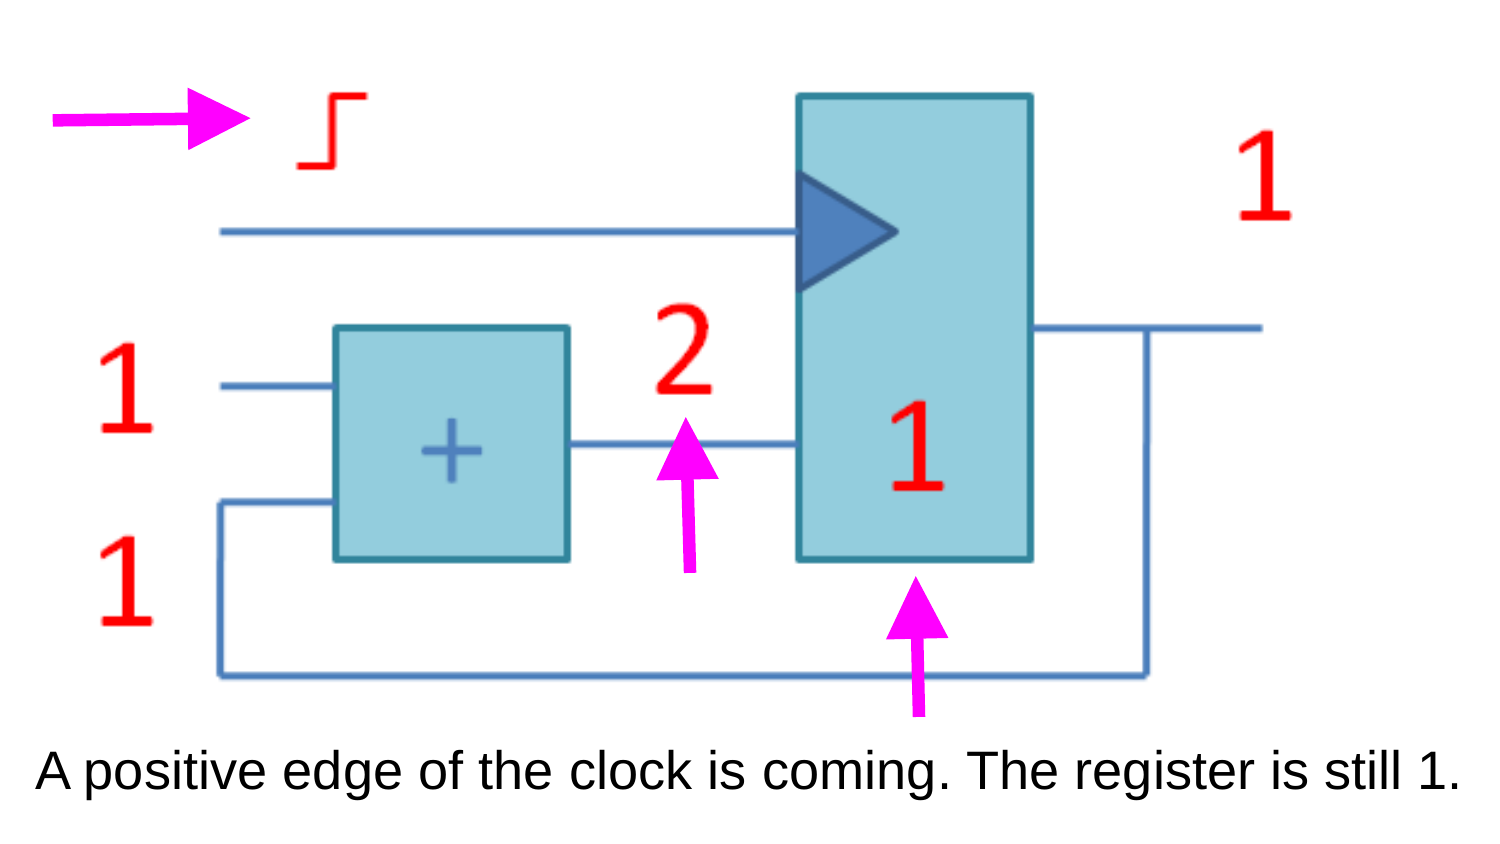

# A positive edge of the clock is coming. The register is still 1.